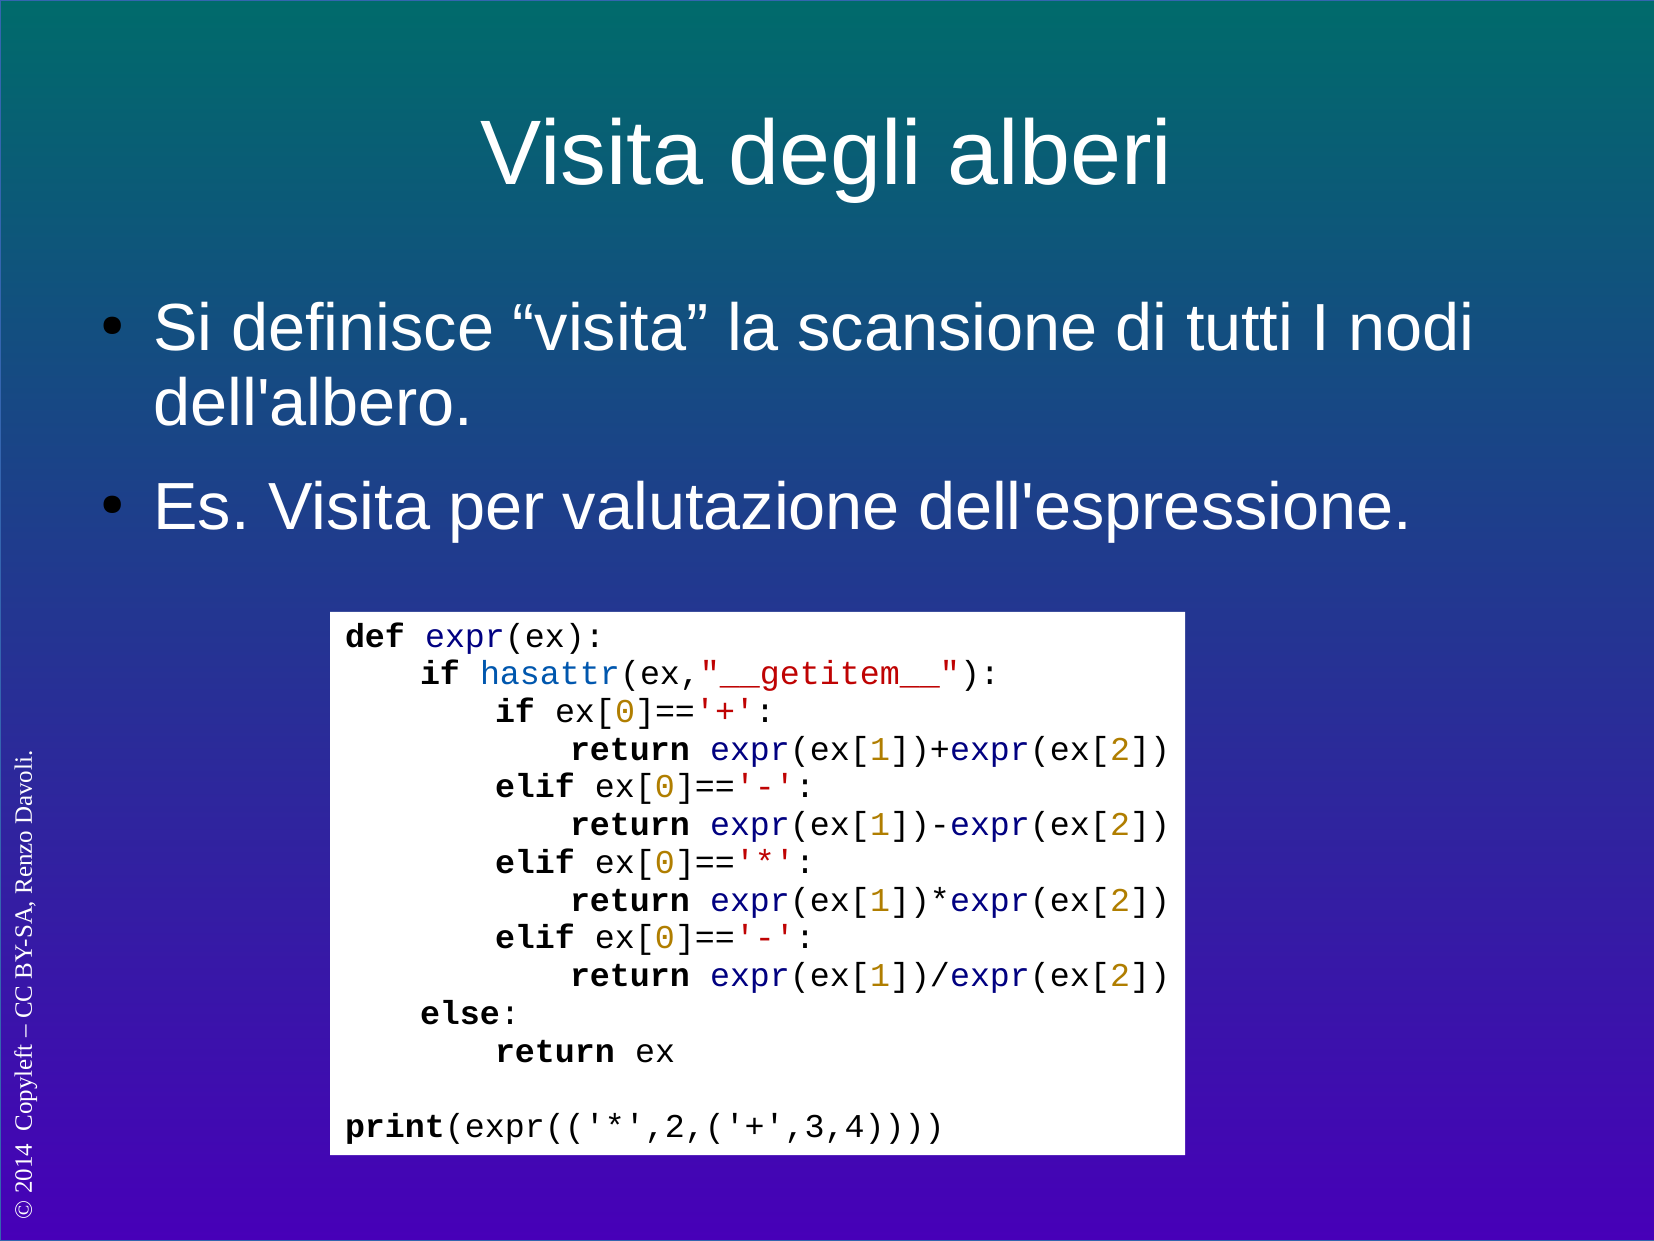

# Visita degli alberi
Si definisce “visita” la scansione di tutti I nodi dell'albero.
Es. Visita per valutazione dell'espressione.
def expr(ex):
	if hasattr(ex,"__getitem__"):
		if ex[0]=='+':
			return expr(ex[1])+expr(ex[2])
		elif ex[0]=='-':
			return expr(ex[1])-expr(ex[2])
		elif ex[0]=='*':
			return expr(ex[1])*expr(ex[2])
		elif ex[0]=='-':
			return expr(ex[1])/expr(ex[2])
	else:
		return ex
print(expr(('*',2,('+',3,4))))